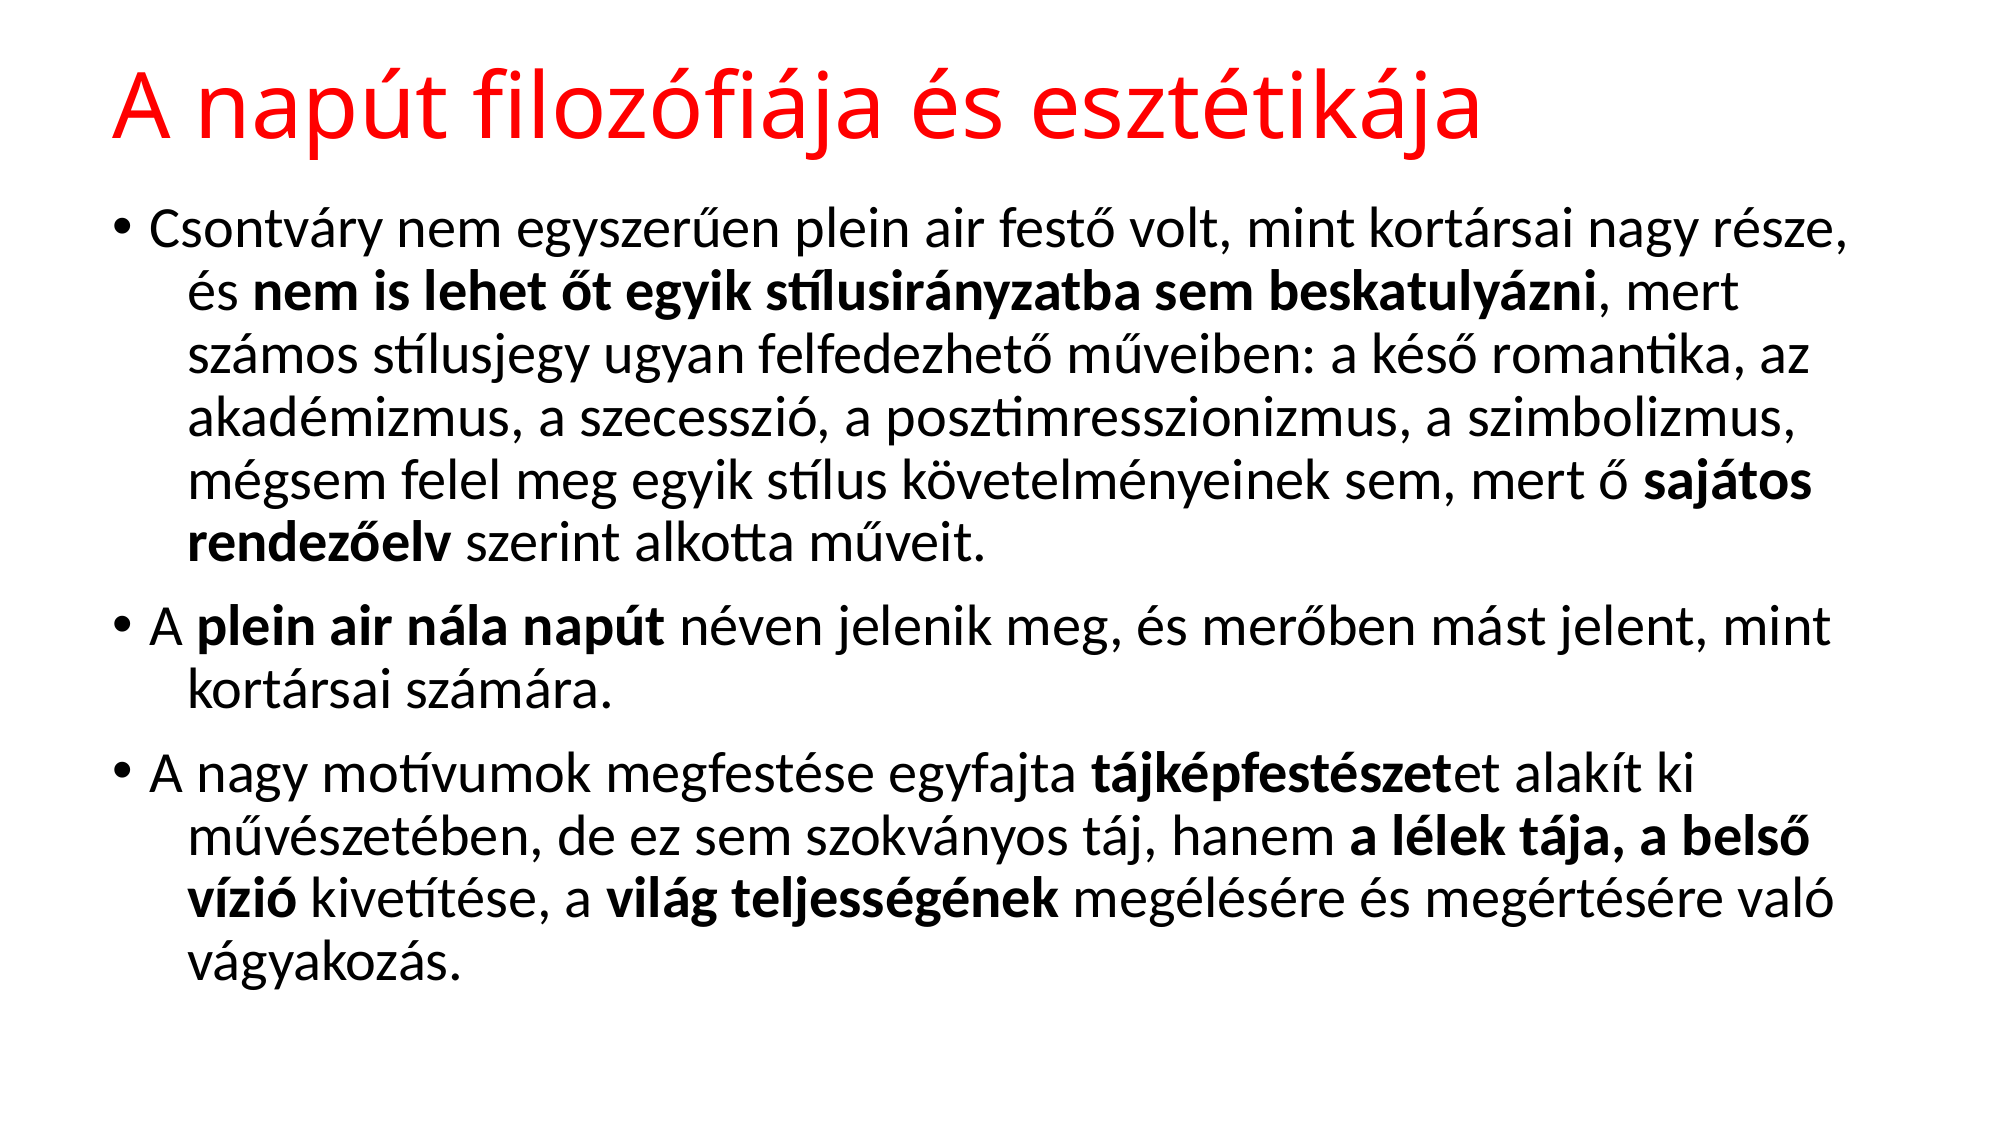

# A napút filozófiája és esztétikája
Csontváry nem egyszerűen plein air festő volt, mint kortársai nagy része, és nem is lehet őt egyik stílusirányzatba sem beskatulyázni, mert számos stílusjegy ugyan felfedezhető műveiben: a késő romantika, az akadémizmus, a szecesszió, a posztimresszionizmus, a szimbolizmus, mégsem felel meg egyik stílus követelményeinek sem, mert ő sajátos rendezőelv szerint alkotta műveit.
A plein air nála napút néven jelenik meg, és merőben mást jelent, mint kortársai számára.
A nagy motívumok megfestése egyfajta tájképfestészetet alakít ki művészetében, de ez sem szokványos táj, hanem a lélek tája, a belső vízió kivetítése, a világ teljességének megélésére és megértésére való vágyakozás.